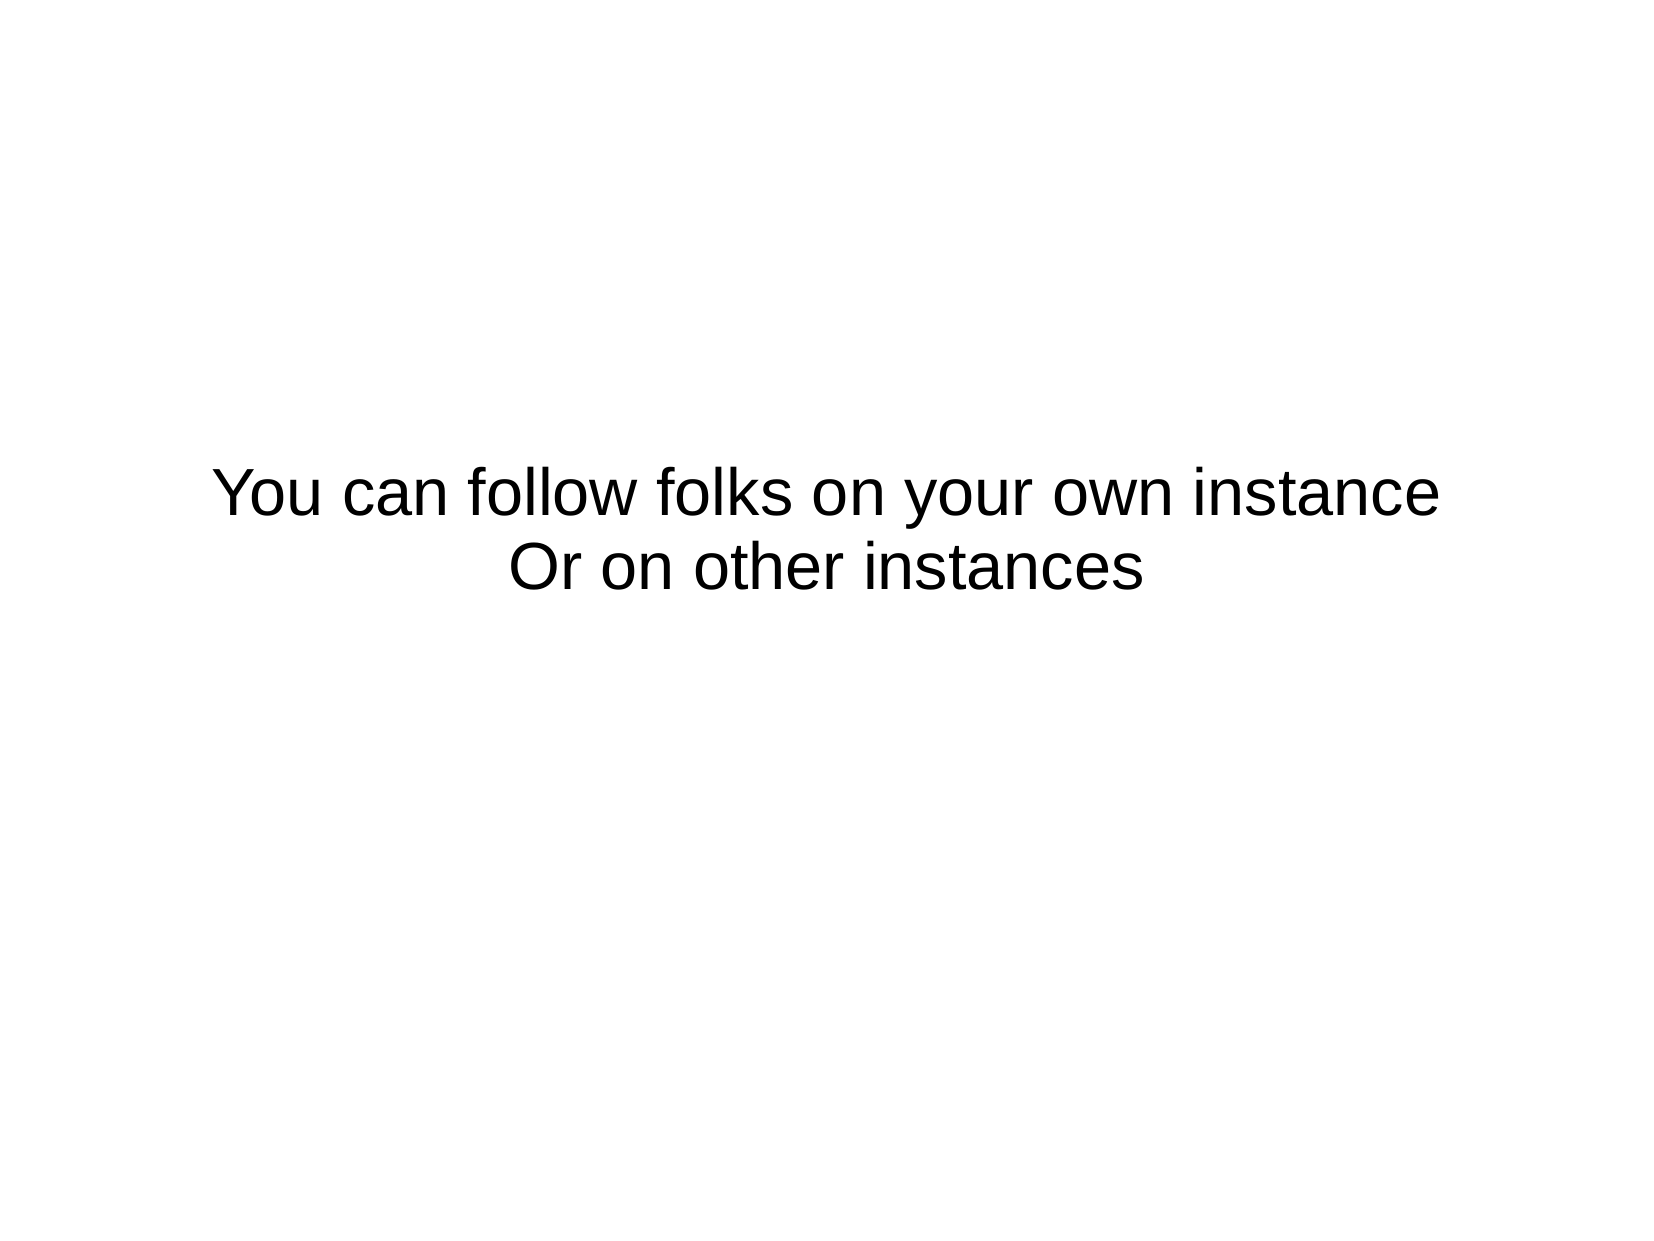

# You can follow folks on your own instance
Or on other instances